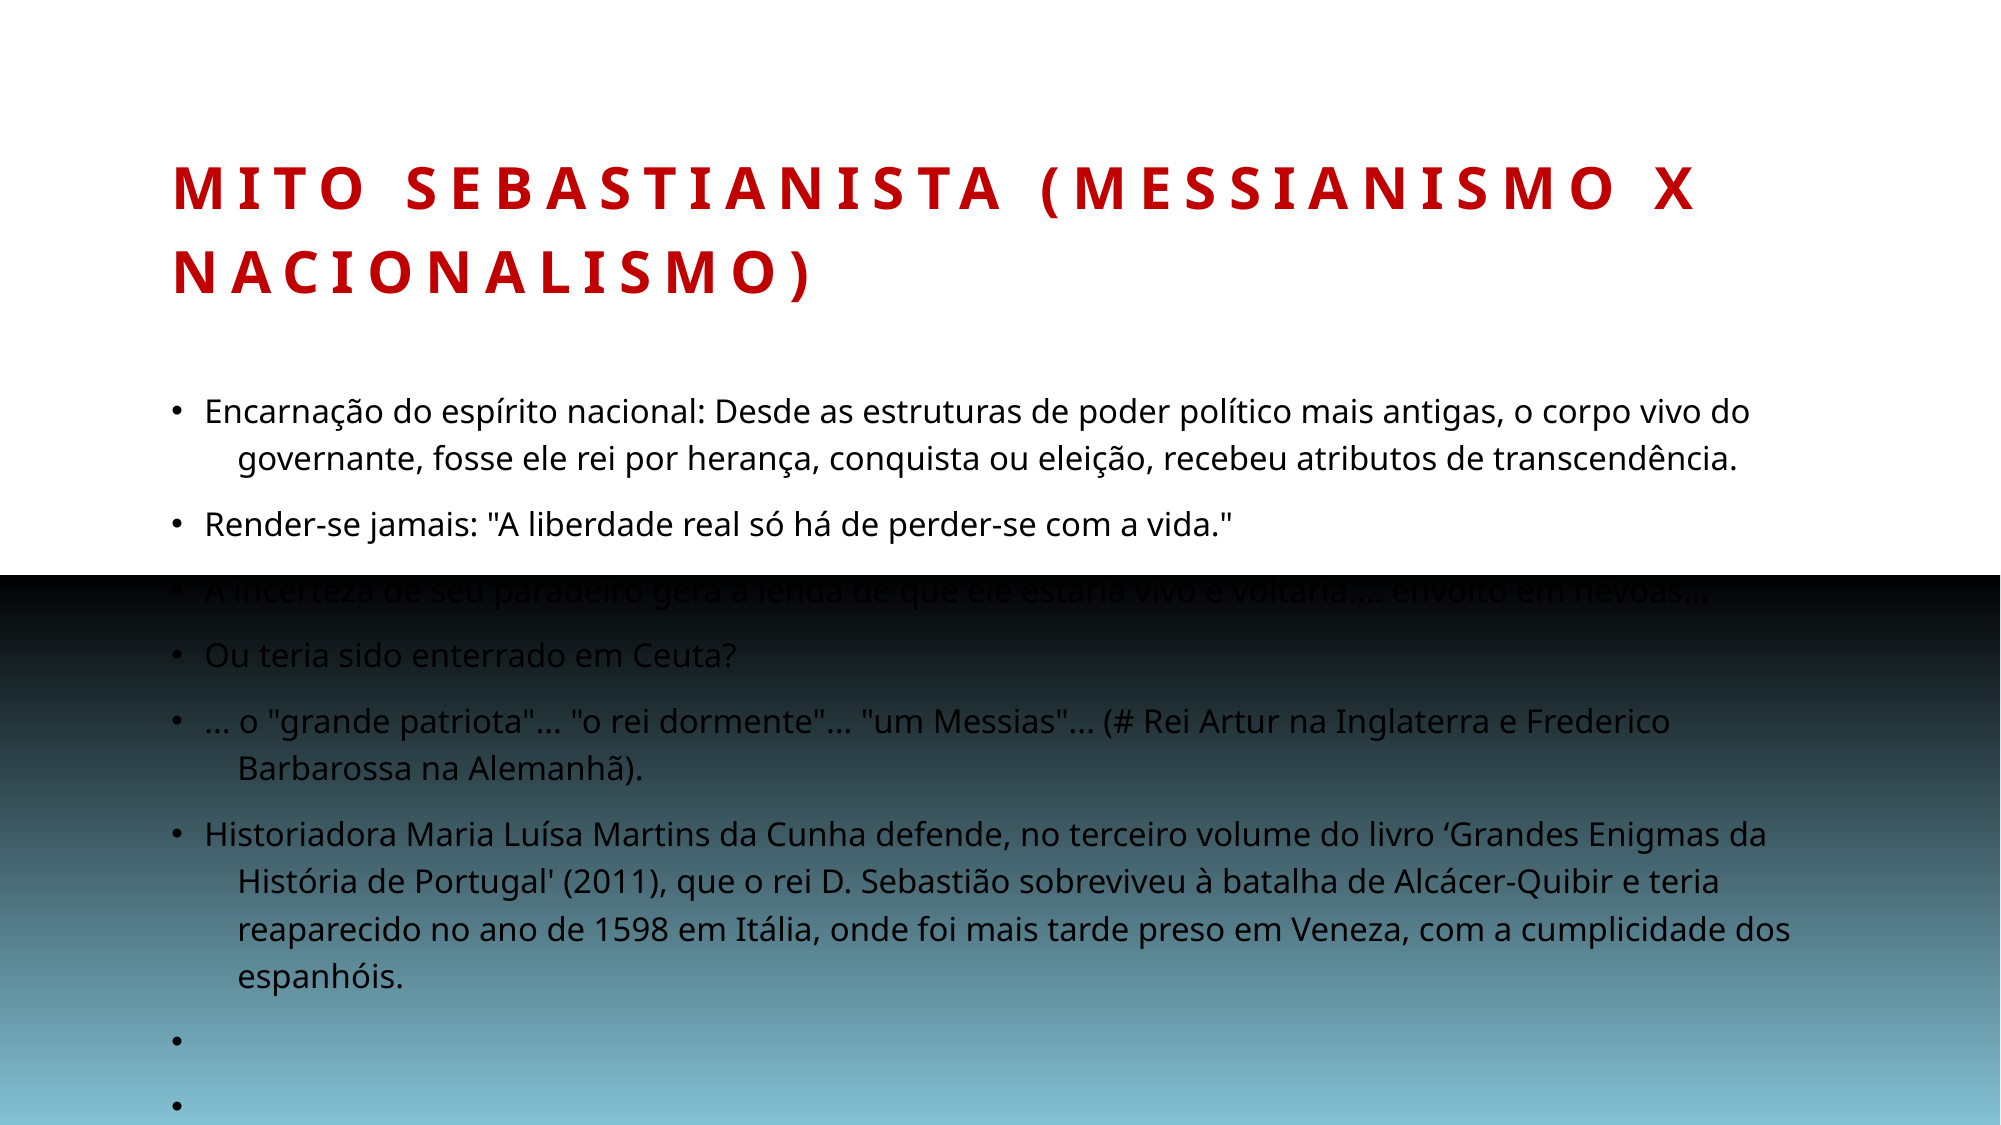

# Mito SEBASTIANISta (Messianismo x nacionalismo)
Encarnação do espírito nacional: Desde as estruturas de poder político mais antigas, o corpo vivo do governante, fosse ele rei por herança, conquista ou eleição, recebeu atributos de transcendência.
Render-se jamais: "A liberdade real só há de perder-se com a vida."
A incerteza de seu paradeiro gera a lenda de que ele estaria vivo e voltaria.... envolto em névoas...
Ou teria sido enterrado em Ceuta?
... o "grande patriota"... "o rei dormente"... "um Messias"... (# Rei Artur na Inglaterra e Frederico Barbarossa na Alemanhã).
Historiadora Maria Luísa Martins da Cunha defende, no terceiro volume do livro ‘Grandes Enigmas da História de Portugal' (2011), que o rei D. Sebastião sobreviveu à batalha de Alcácer-Quibir e teria reaparecido no ano de 1598 em Itália, onde foi mais tarde preso em Veneza, com a cumplicidade dos espanhóis.